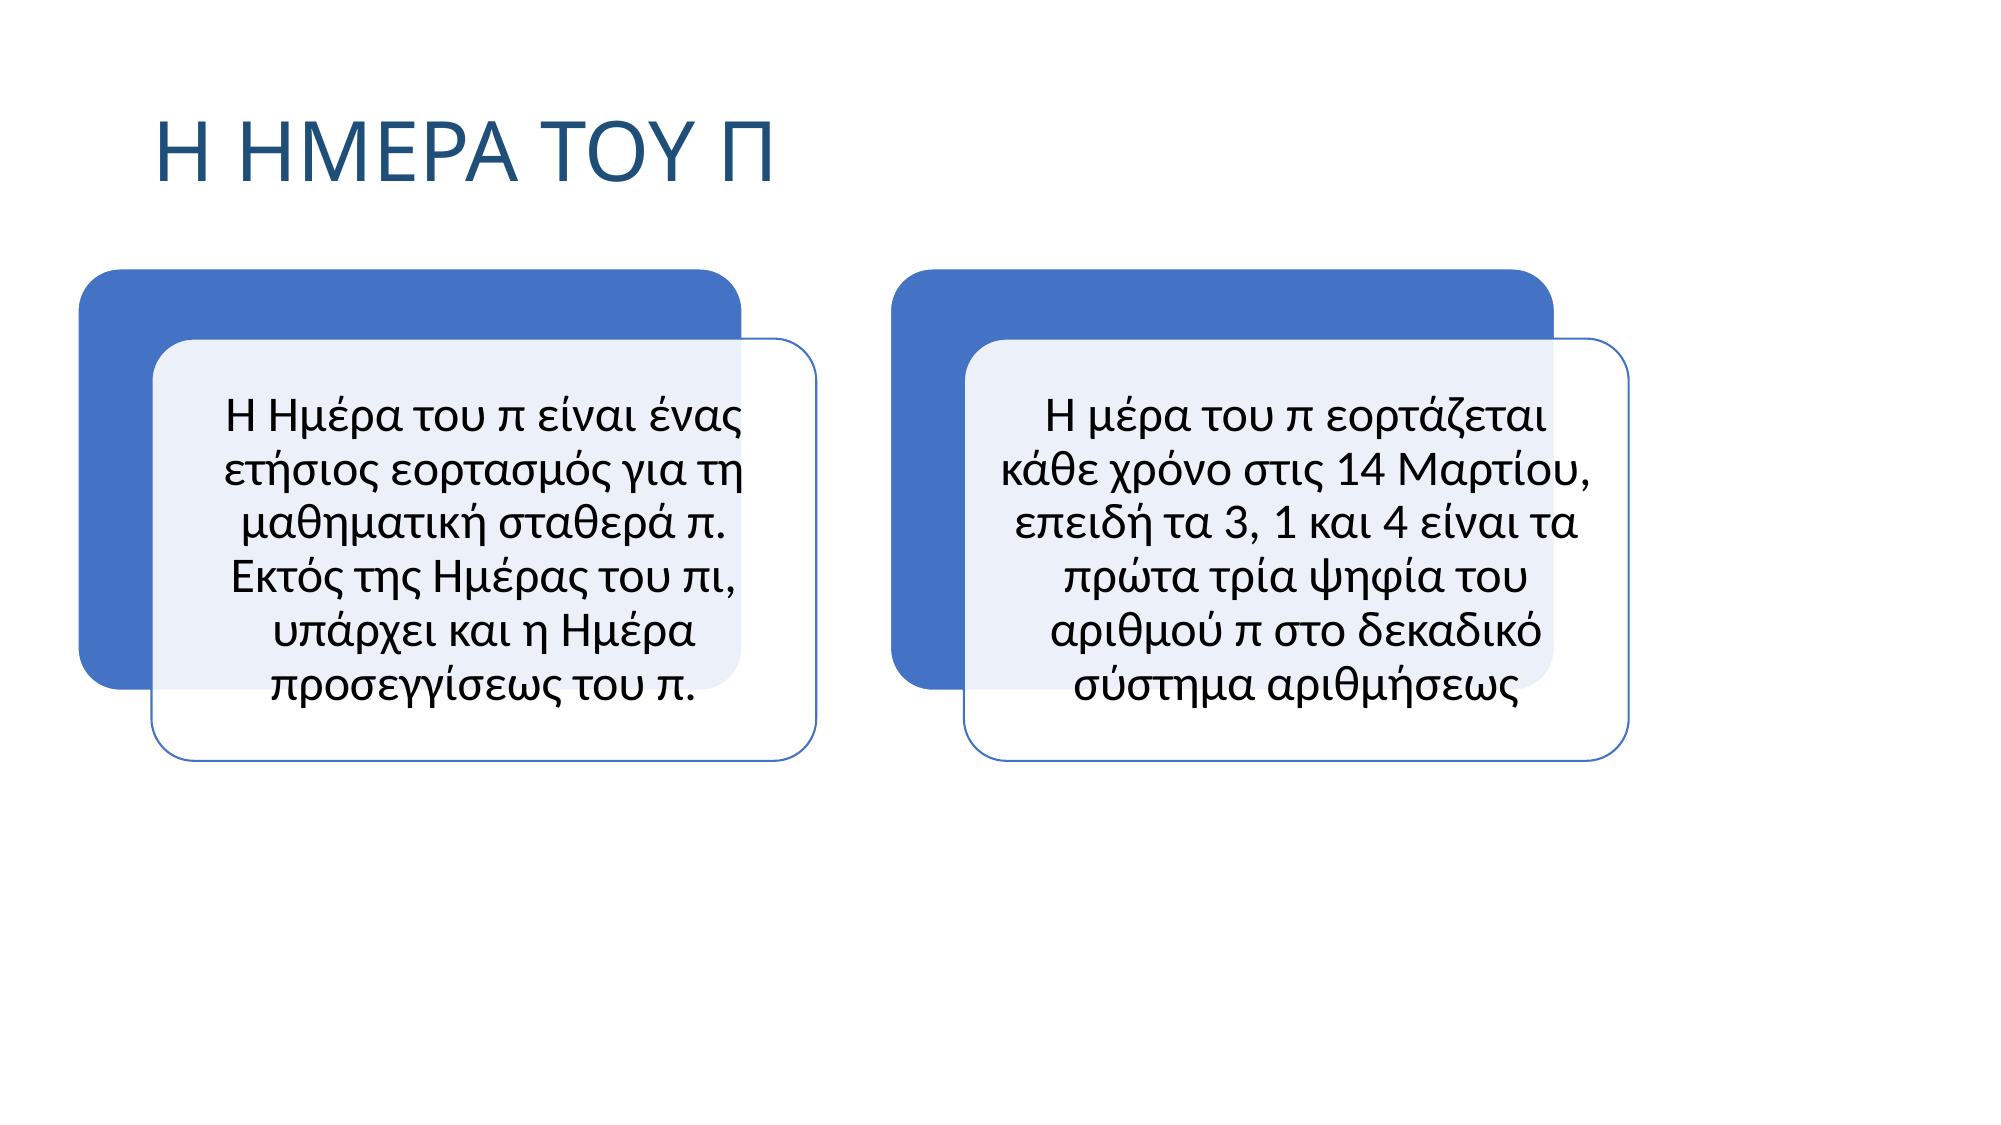

# Η ΗΜΕΡΑ ΤΟΥ Π
Η Ημέρα του π είναι ένας ετήσιος εορτασμός για τη μαθηματική σταθερά π. Εκτός της Ημέρας του πι, υπάρχει και η Ημέρα προσεγγίσεως του π.
Η μέρα του π εορτάζεται κάθε χρόνο στις 14 Μαρτίου, επειδή τα 3, 1 και 4 είναι τα πρώτα τρία ψηφία του αριθμού π στο δεκαδικό σύστημα αριθμήσεως